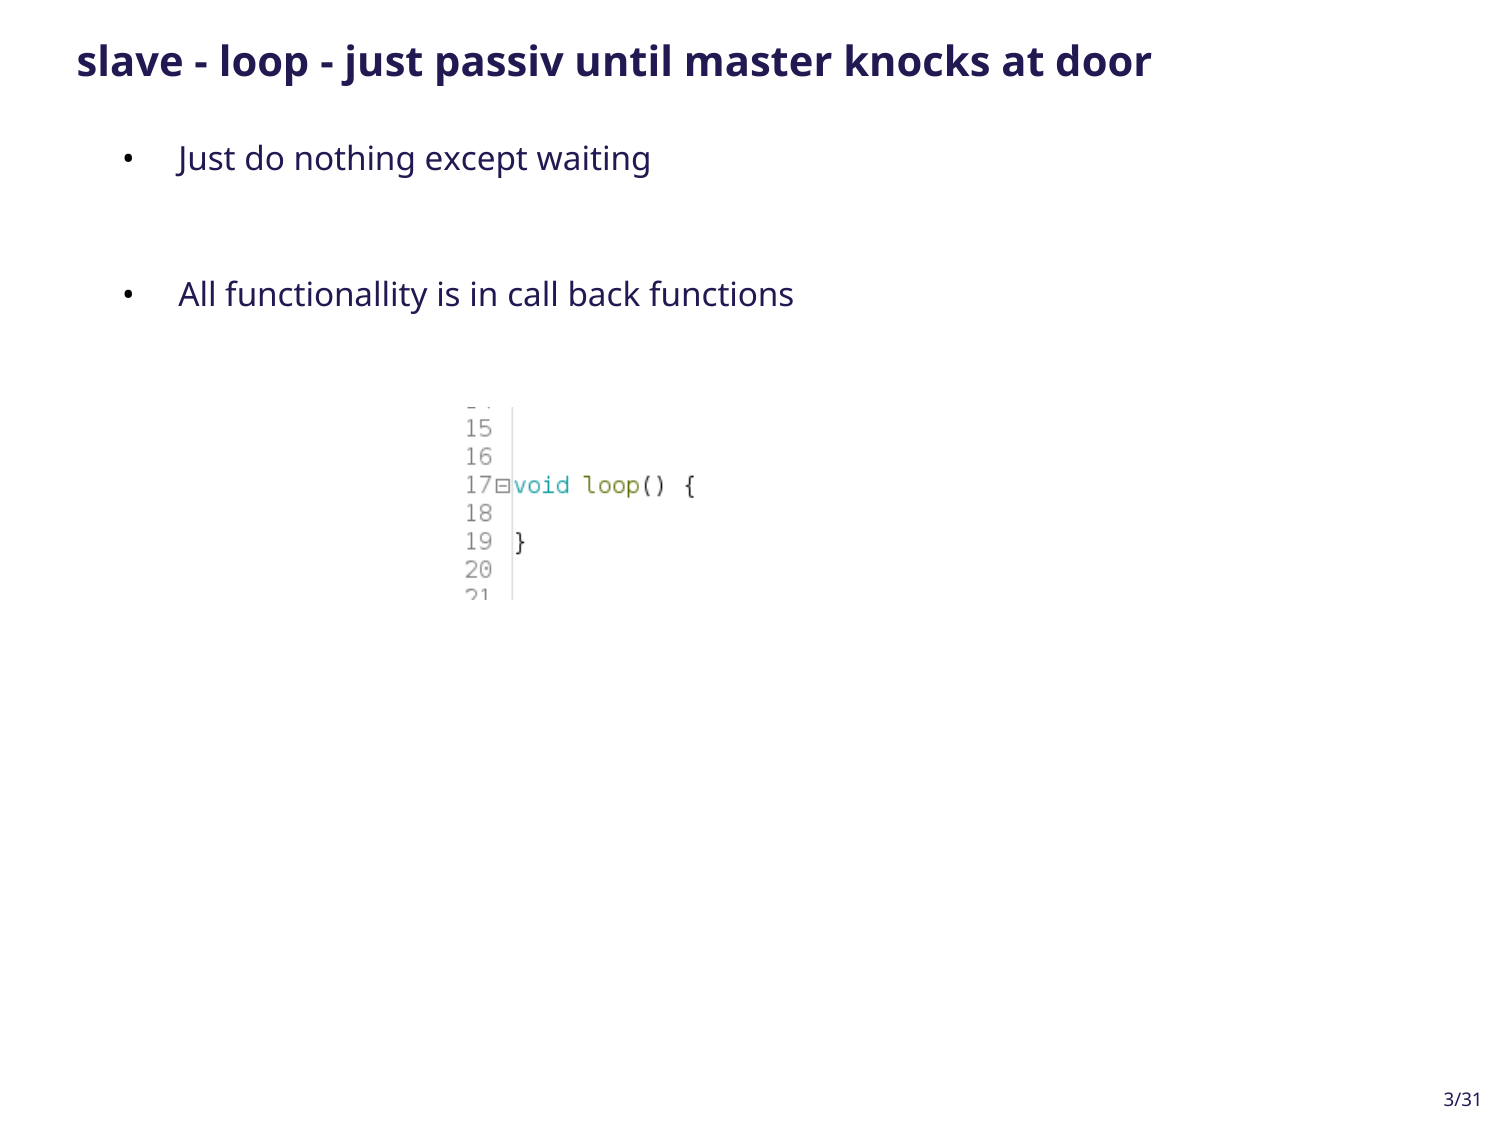

# slave - loop - just passiv until master knocks at door
Just do nothing except waiting
All functionallity is in call back functions